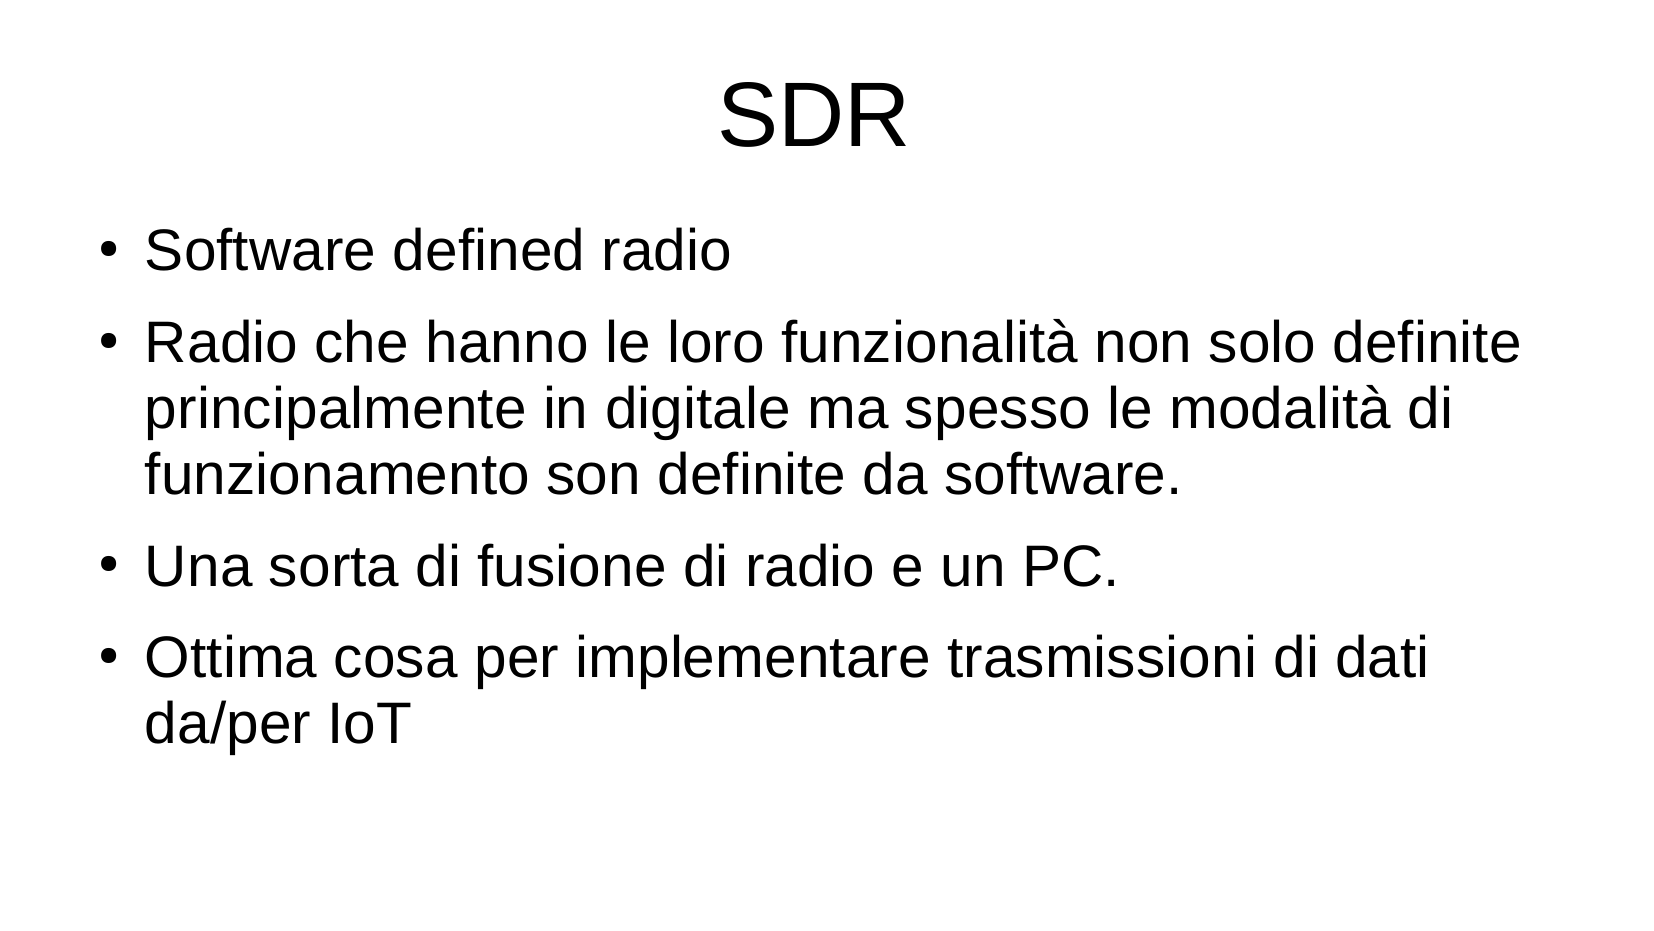

# SDR
Software defined radio
Radio che hanno le loro funzionalità non solo definite principalmente in digitale ma spesso le modalità di funzionamento son definite da software.
Una sorta di fusione di radio e un PC.
Ottima cosa per implementare trasmissioni di dati da/per IoT